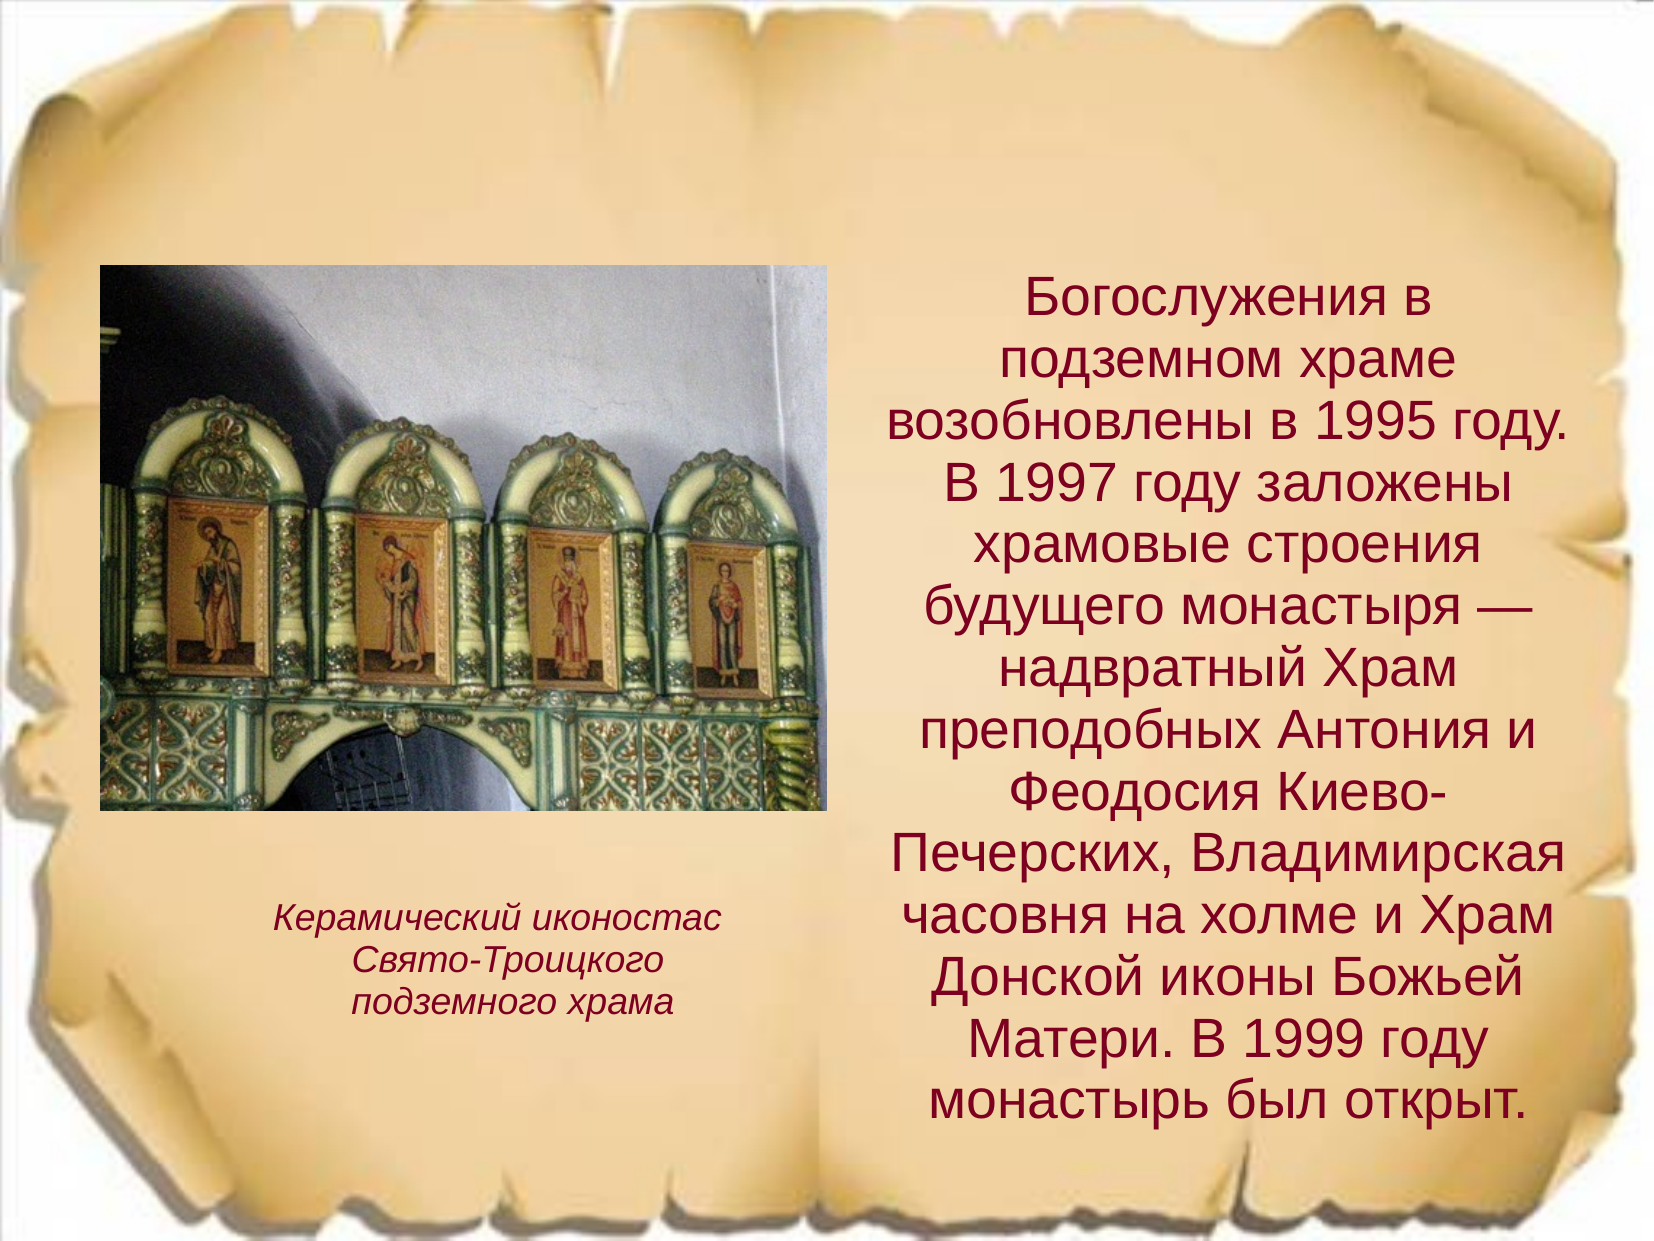

Богослужения в подземном храме возобновлены в 1995 году. В 1997 году заложены храмовые строения будущего монастыря ― надвратный Храм преподобных Антония и Феодосия Киево-Печерских, Владимирская часовня на холме и Храм Донской иконы Божьей Матери. В 1999 году монастырь был открыт.
# Керамический иконостас Свято-Троицкого подземного храма